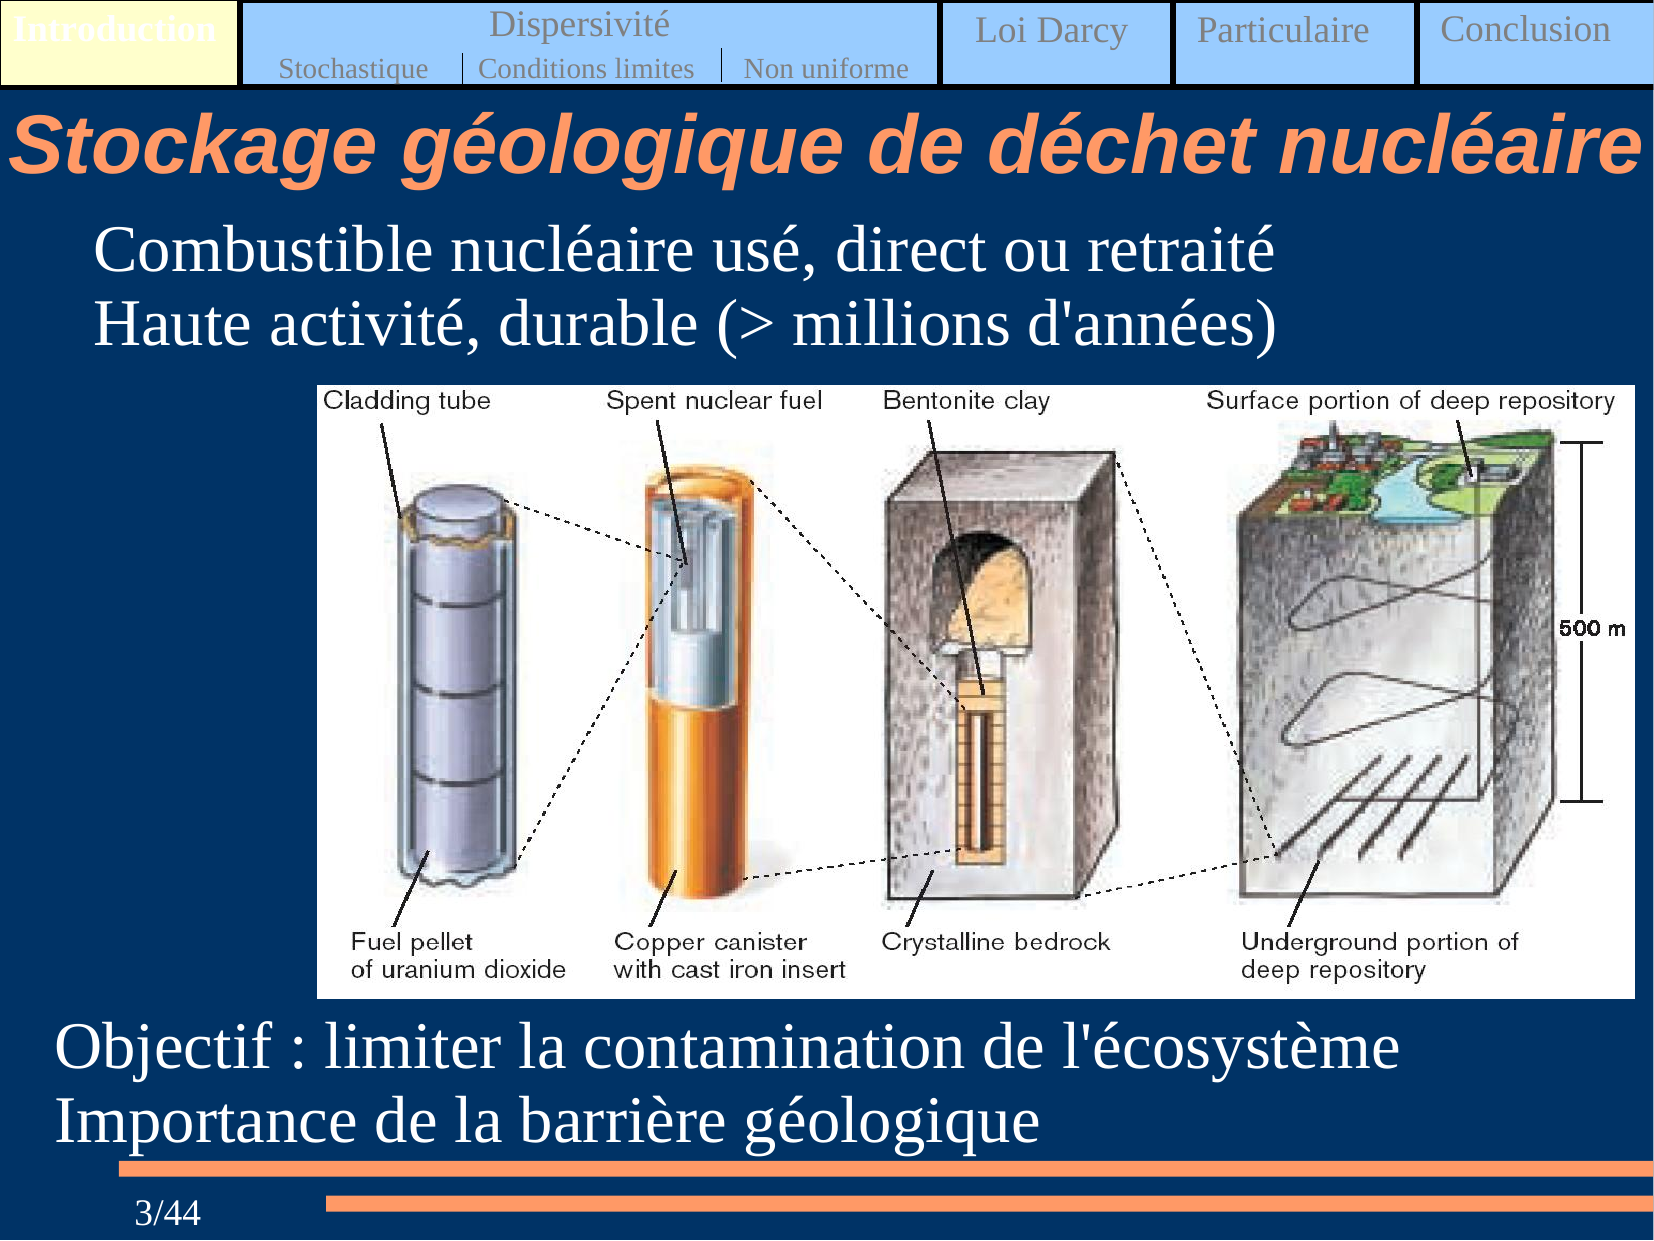

Dispersivité
Introduction
Conclusion
Loi Darcy
Particulaire
Stochastique
Conditions limites
Non uniforme
# Stockage géologique de déchet nucléaire
Combustible nucléaire usé, direct ou retraité
Haute activité, durable (> millions d'années)
Objectif : limiter la contamination de l'écosystème
Importance de la barrière géologique